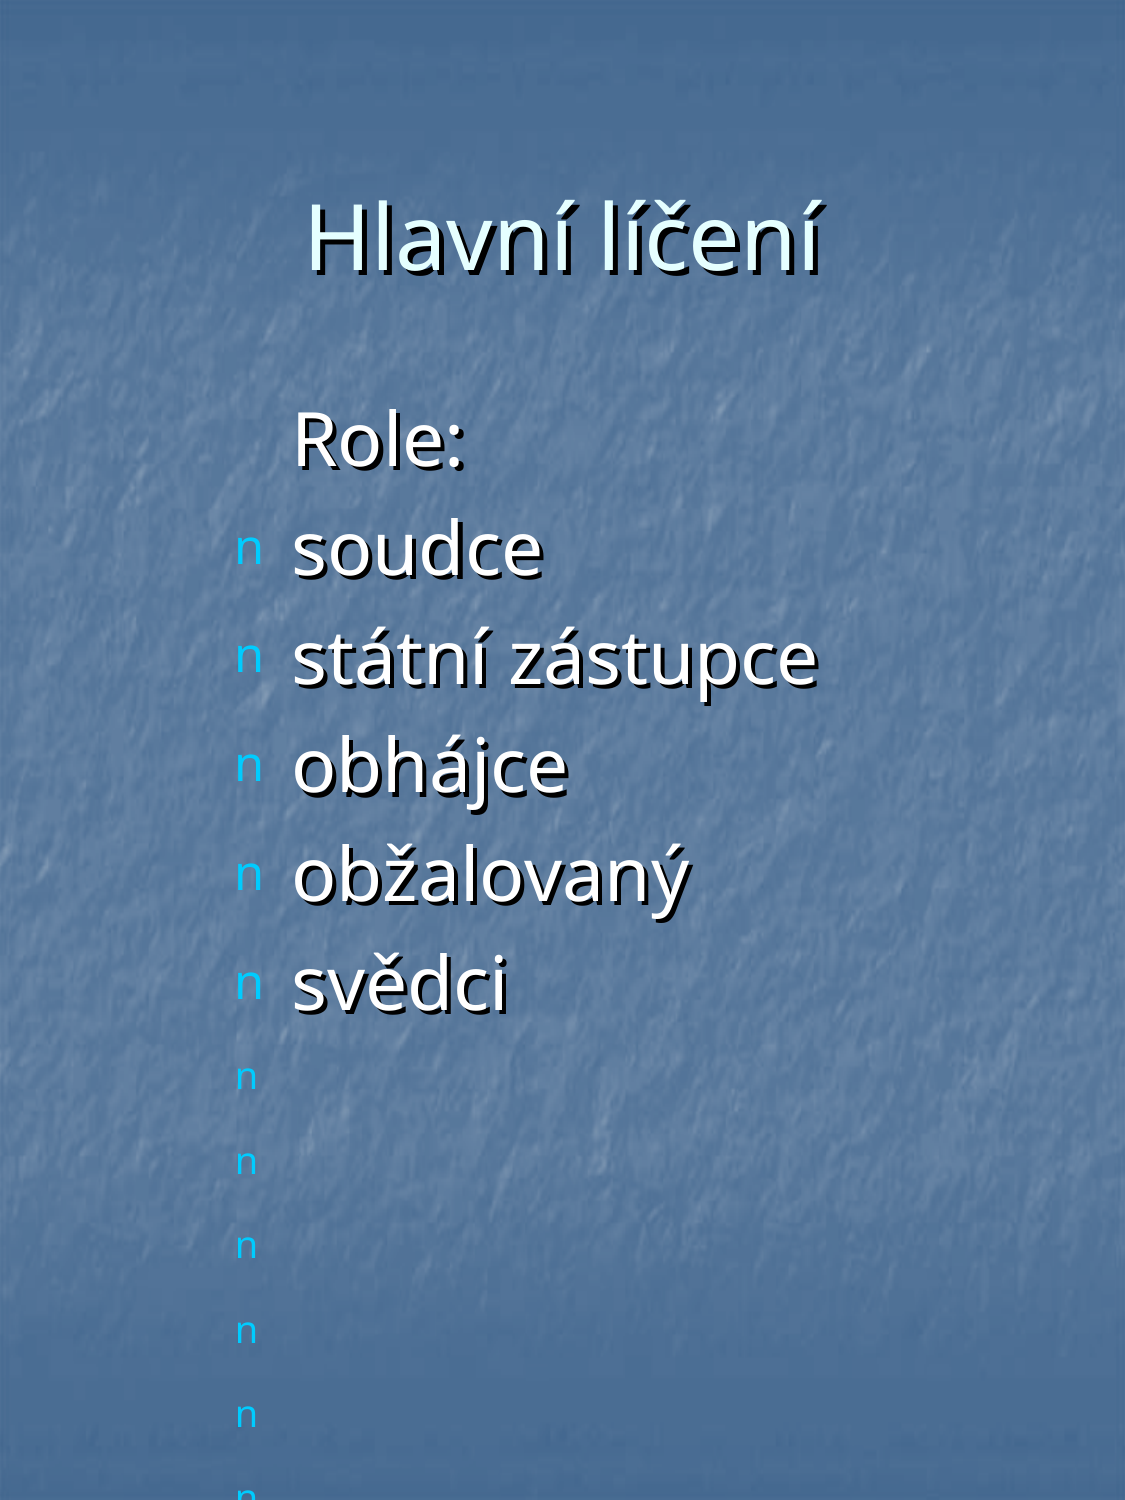

# Hlavní líčení
Role:
soudce
státní zástupce
obhájce
obžalovaný
svědci